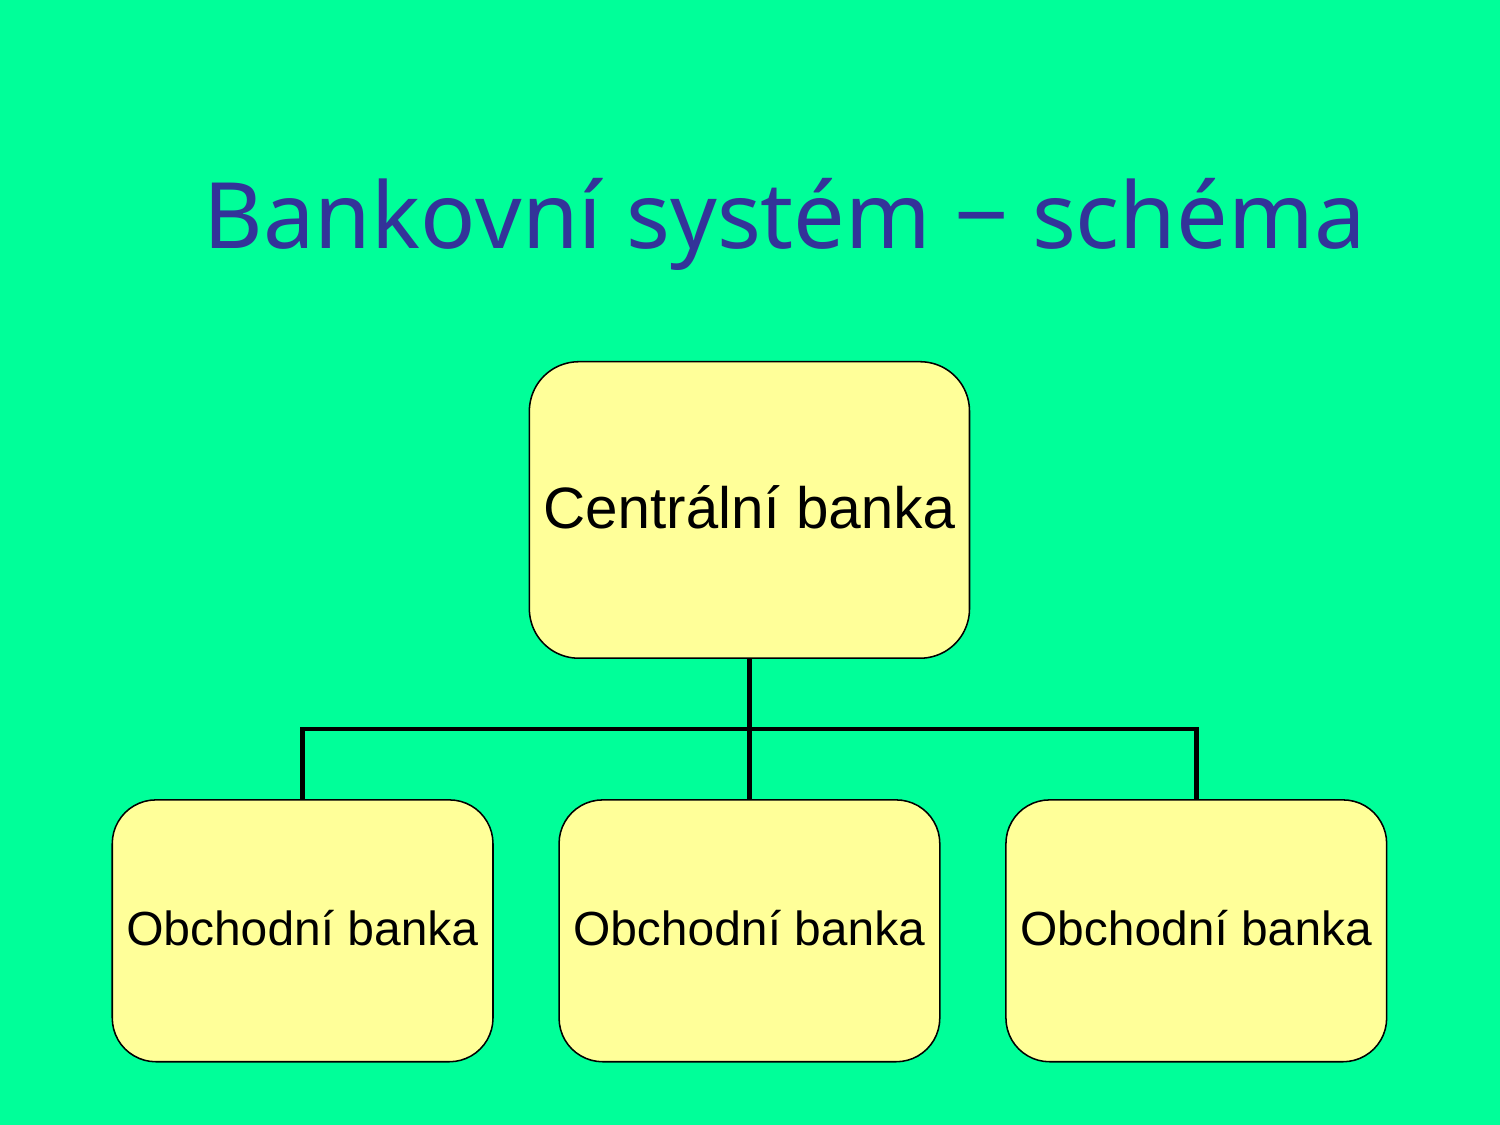

# Bankovní systém ‒ schéma
Centrální banka
Obchodní banka
Obchodní banka
Obchodní banka